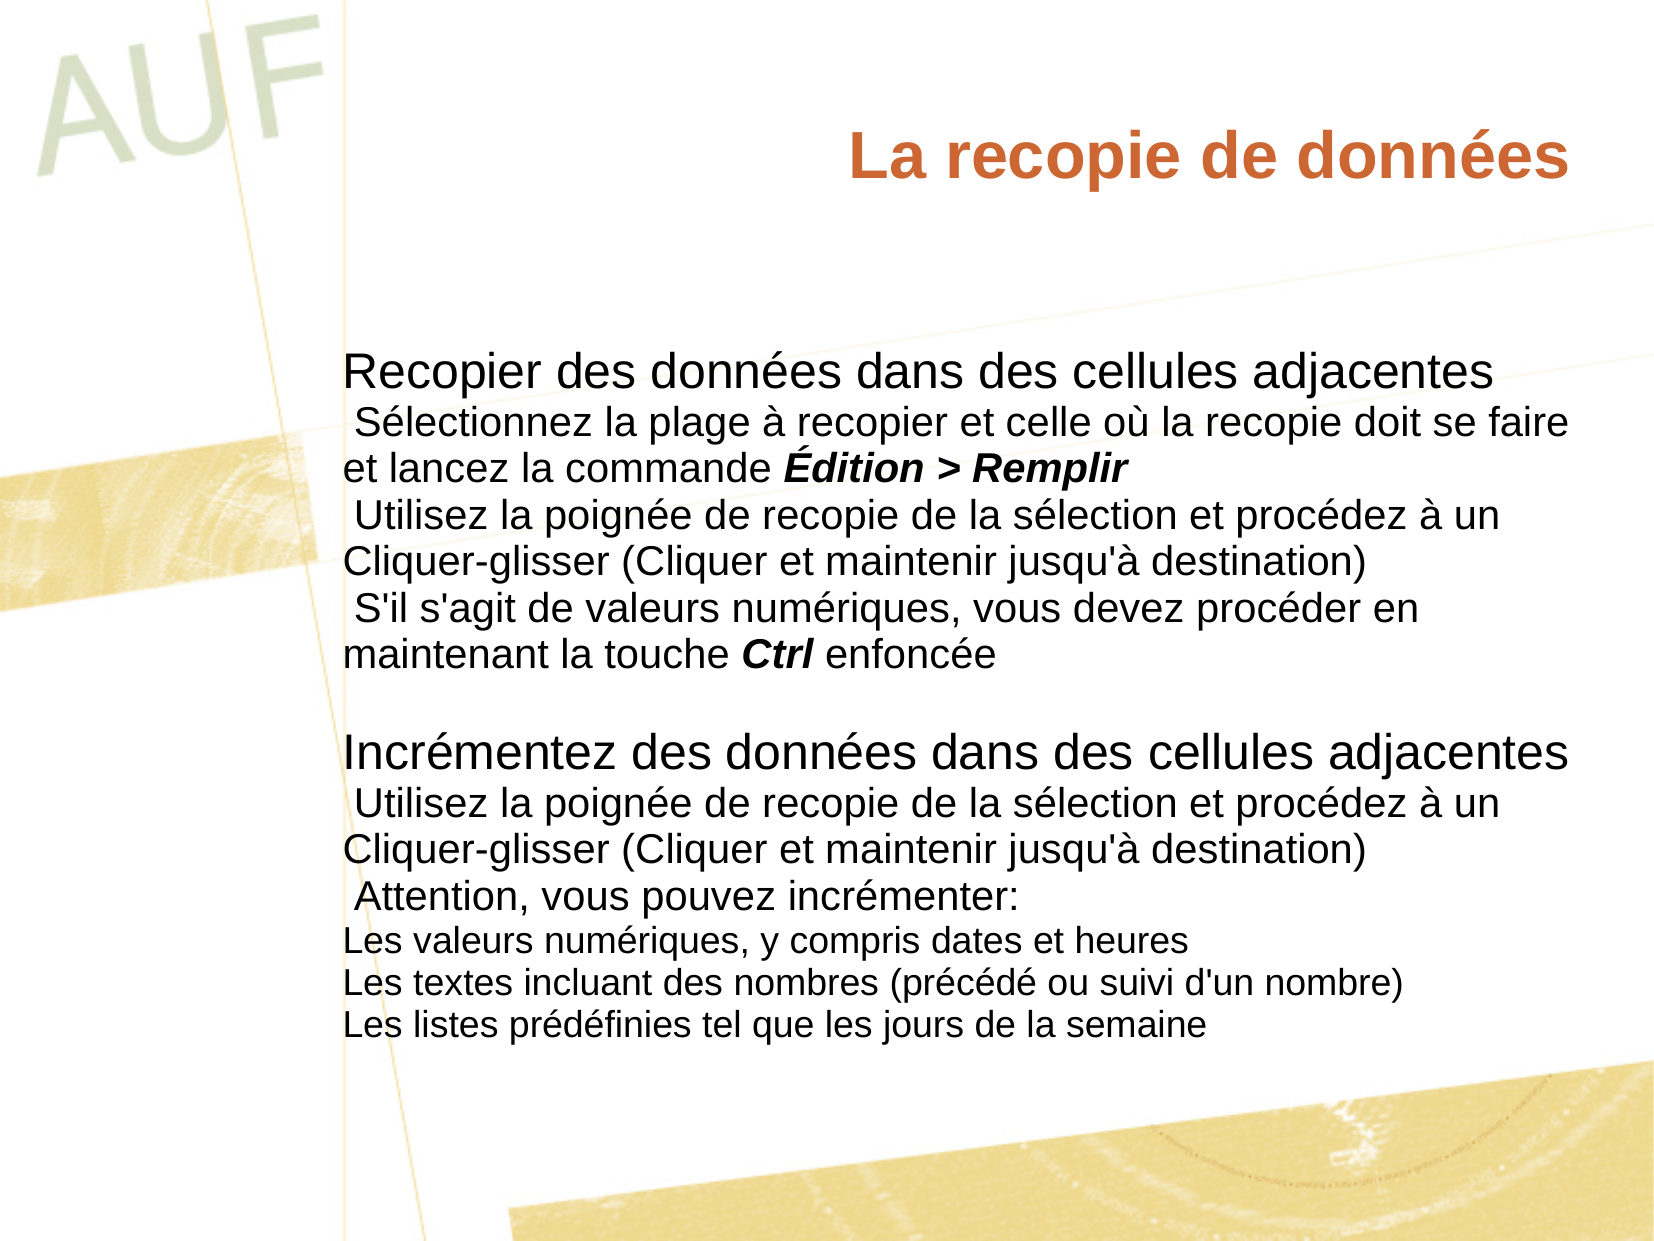

# La recopie de données
Recopier des données dans des cellules adjacentes
 Sélectionnez la plage à recopier et celle où la recopie doit se faire et lancez la commande Édition > Remplir
 Utilisez la poignée de recopie de la sélection et procédez à un Cliquer-glisser (Cliquer et maintenir jusqu'à destination)
 S'il s'agit de valeurs numériques, vous devez procéder en maintenant la touche Ctrl enfoncée
Incrémentez des données dans des cellules adjacentes
 Utilisez la poignée de recopie de la sélection et procédez à un Cliquer-glisser (Cliquer et maintenir jusqu'à destination)
 Attention, vous pouvez incrémenter:
Les valeurs numériques, y compris dates et heures
Les textes incluant des nombres (précédé ou suivi d'un nombre)
Les listes prédéfinies tel que les jours de la semaine